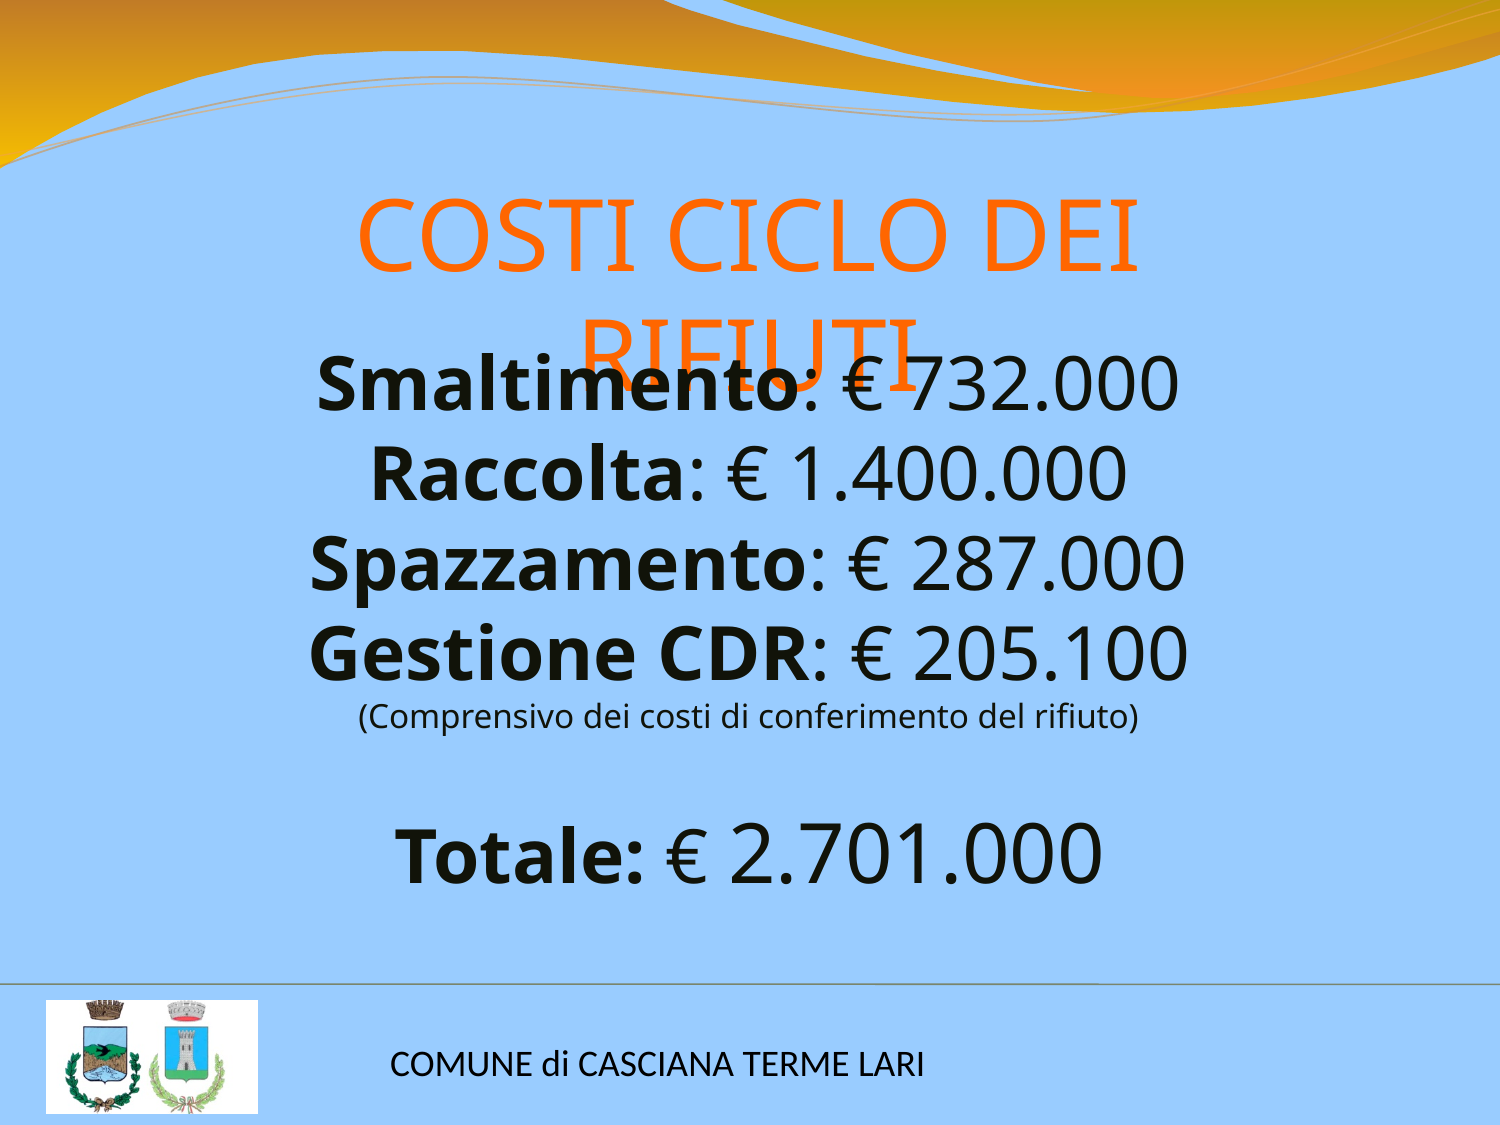

COSTI CICLO DEI RIFIUTI
Smaltimento: € 732.000
Raccolta: € 1.400.000
Spazzamento: € 287.000
Gestione CDR: € 205.100
(Comprensivo dei costi di conferimento del rifiuto)
Totale: € 2.701.000
COMUNE di CASCIANA TERME LARI